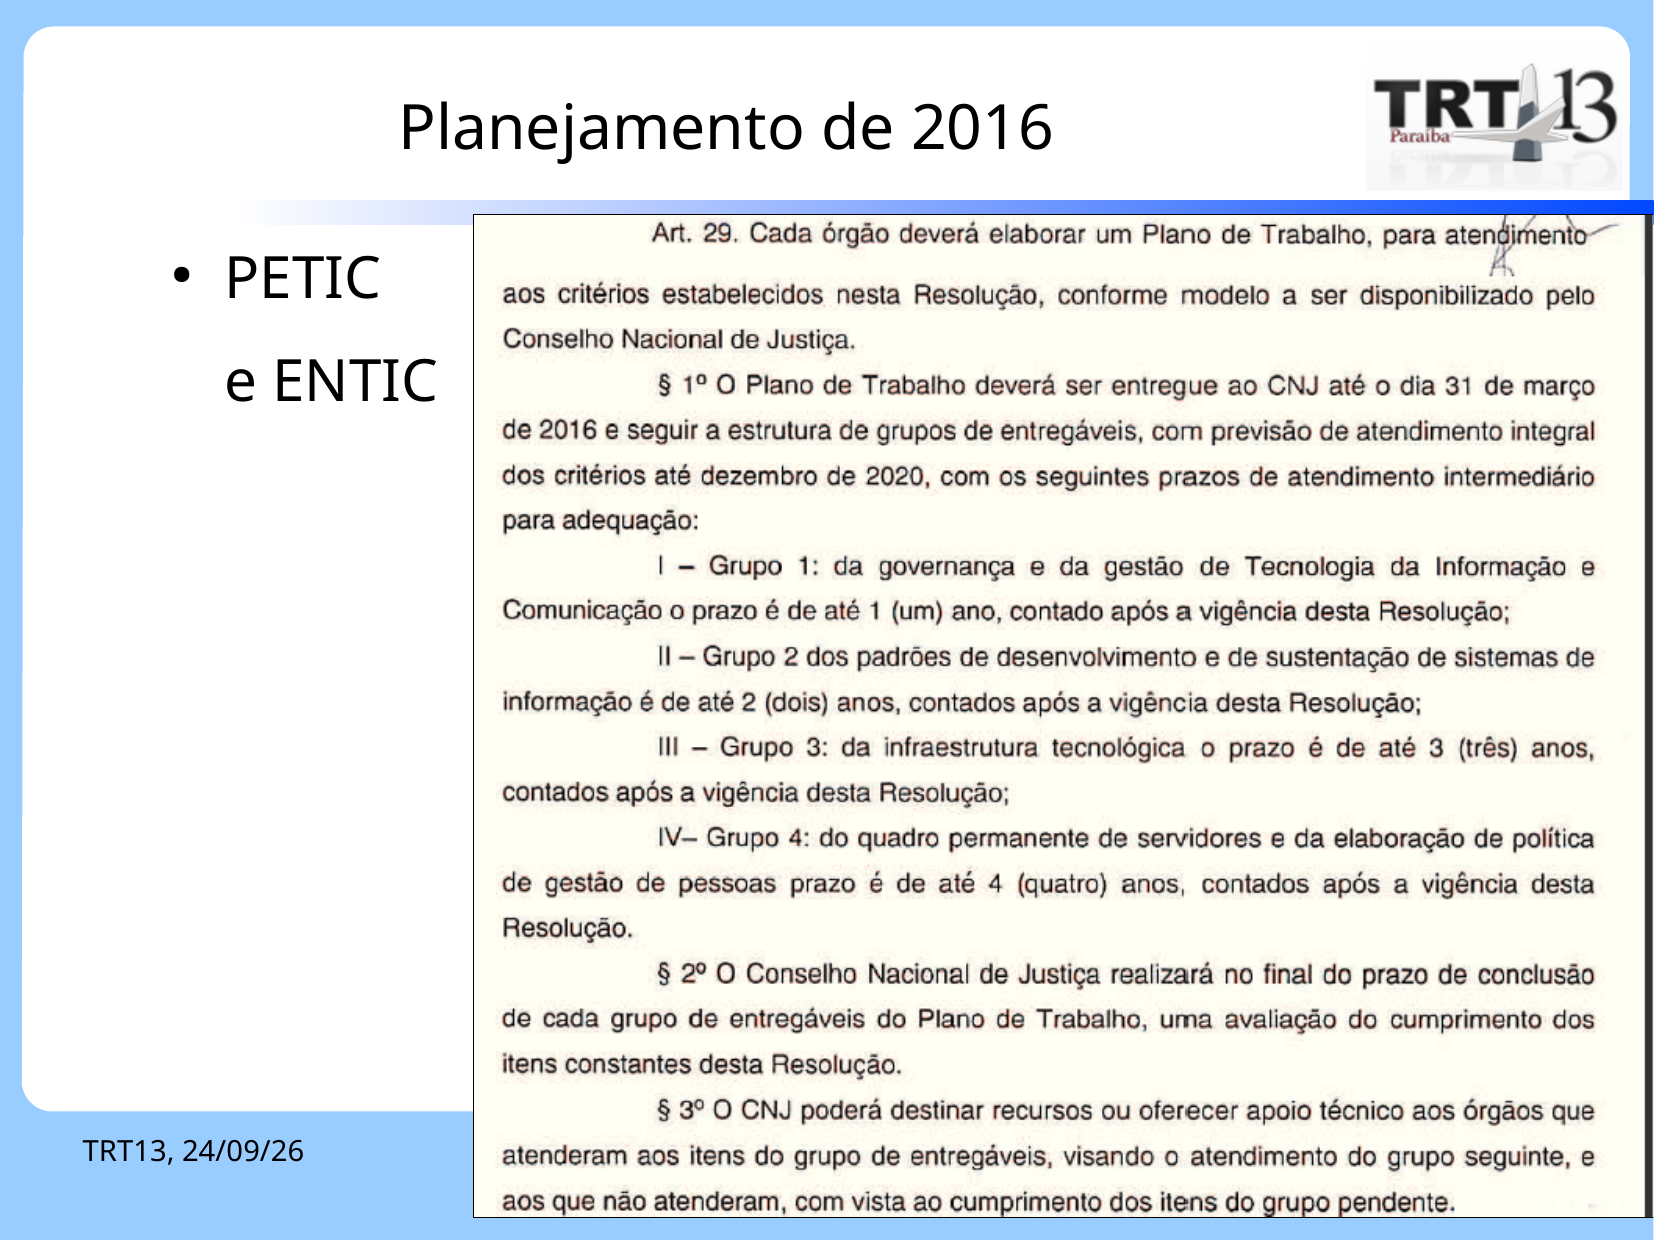

# Planejamento de 2016
PETIC
e ENTIC